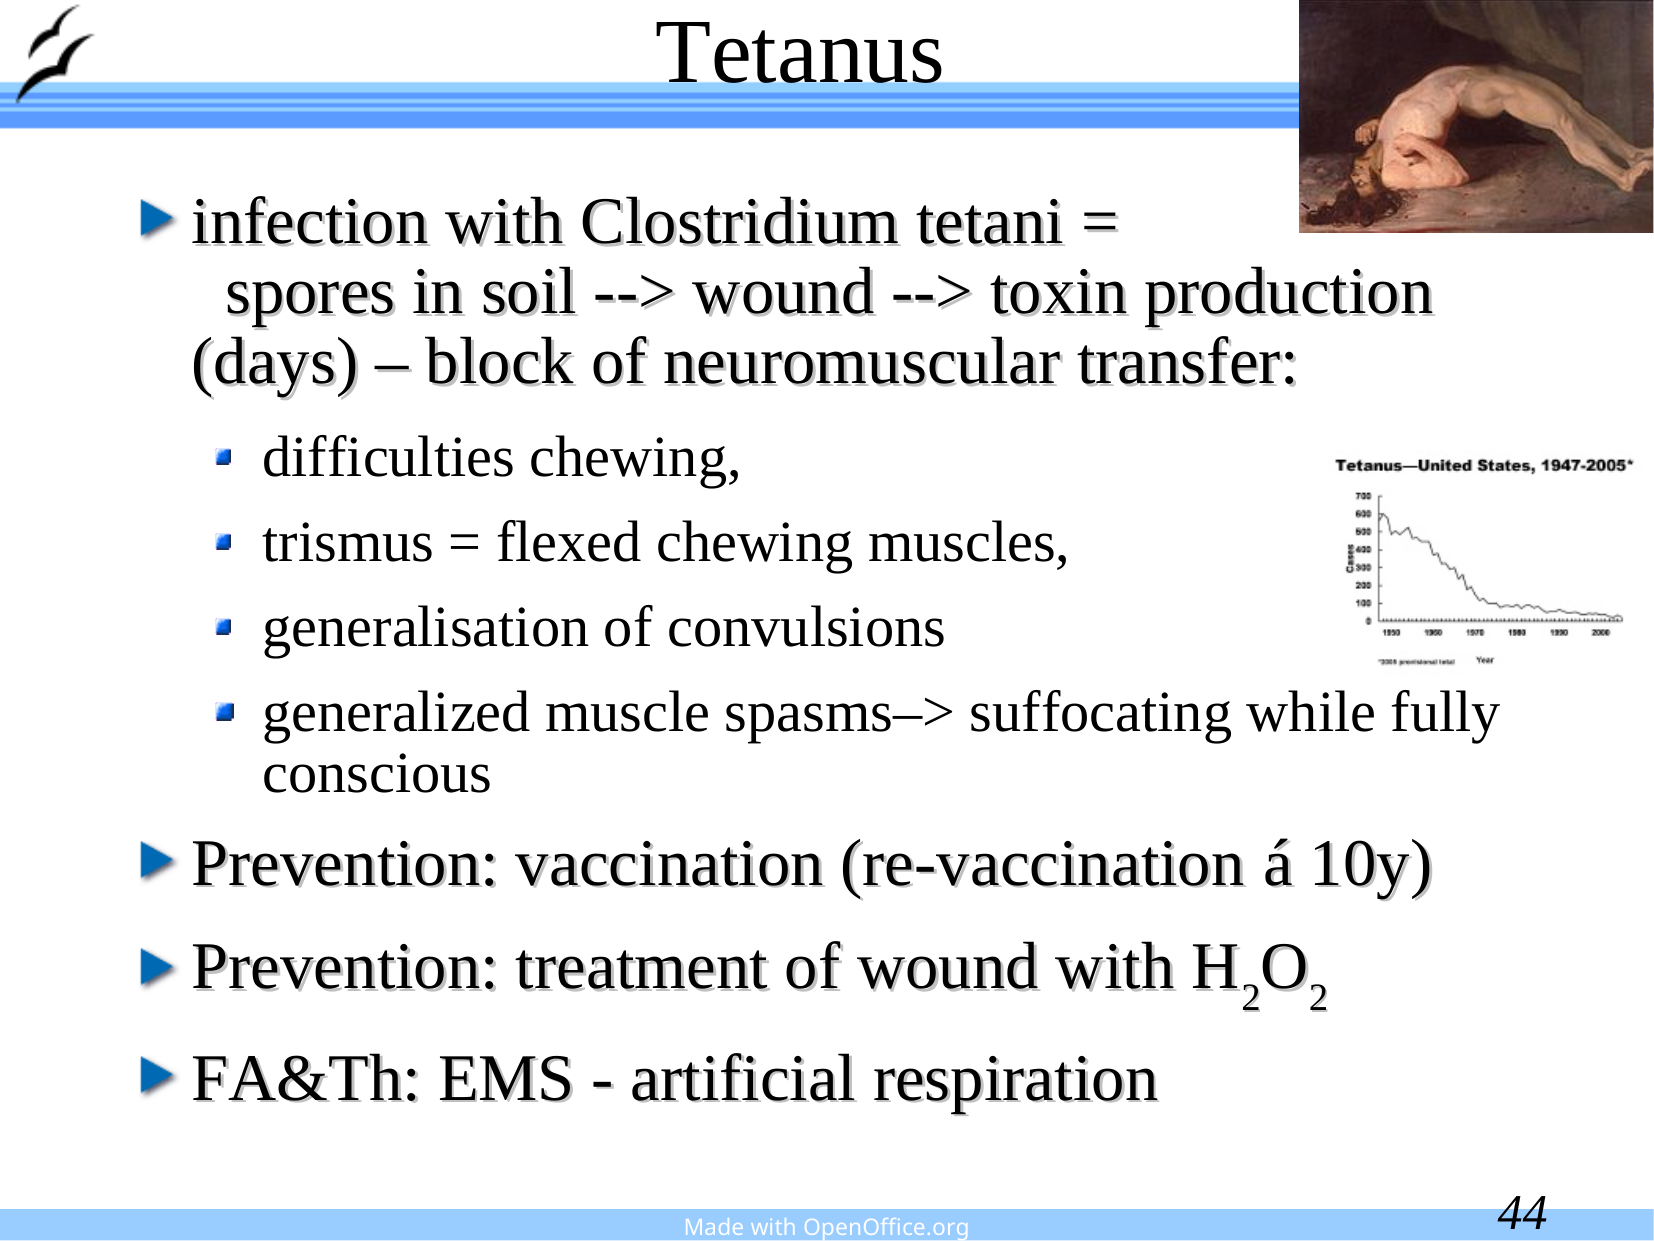

# Tetanus
infection with Clostridium tetani =
 spores in soil --> wound --> toxin production (days) – block of neuromuscular transfer:
difficulties chewing,
trismus = flexed chewing muscles,
generalisation of convulsions
generalized muscle spasms–> suffocating while fully conscious
Prevention: vaccination (re-vaccination á 10y)
Prevention: treatment of wound with H2O2
FA&Th: EMS - artificial respiration